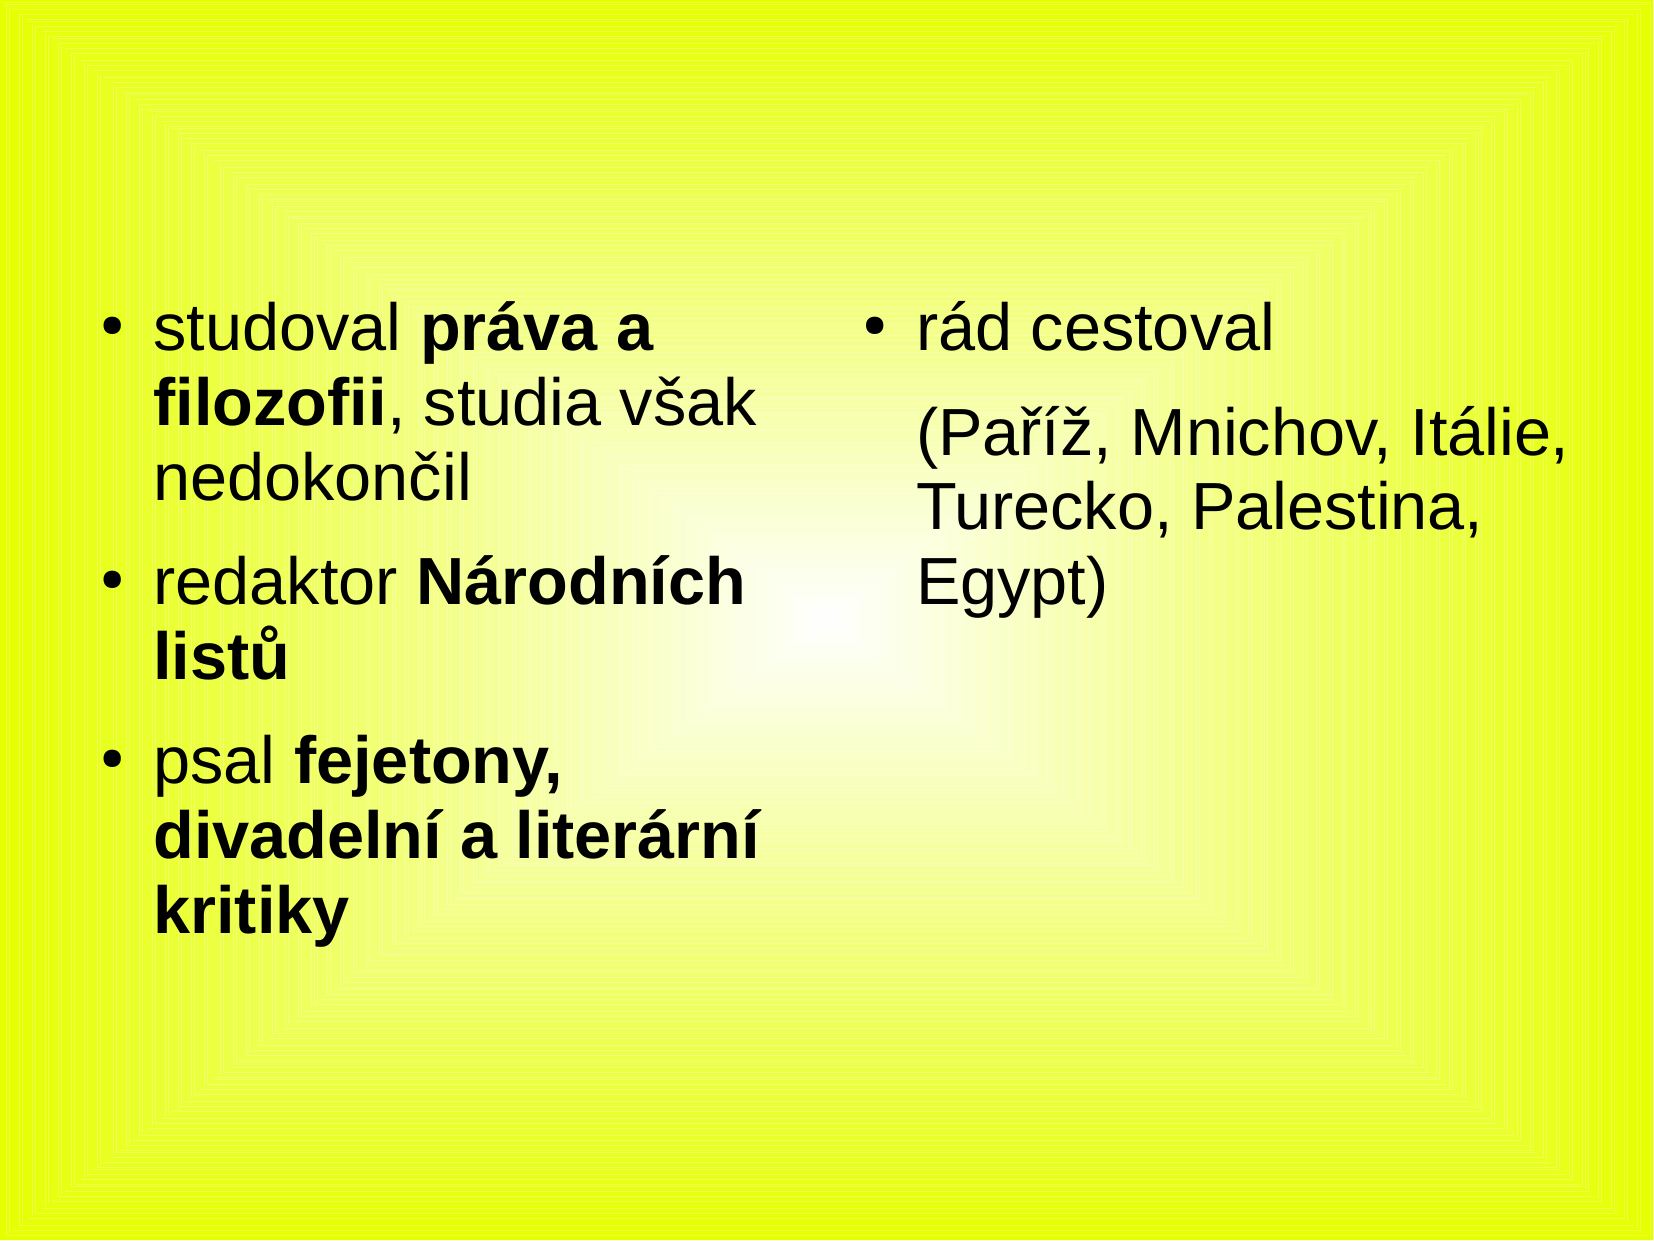

#
studoval práva a filozofii, studia však nedokončil
redaktor Národních listů
psal fejetony, divadelní a literární kritiky
rád cestoval
(Paříž, Mnichov, Itálie, Turecko, Palestina, Egypt)